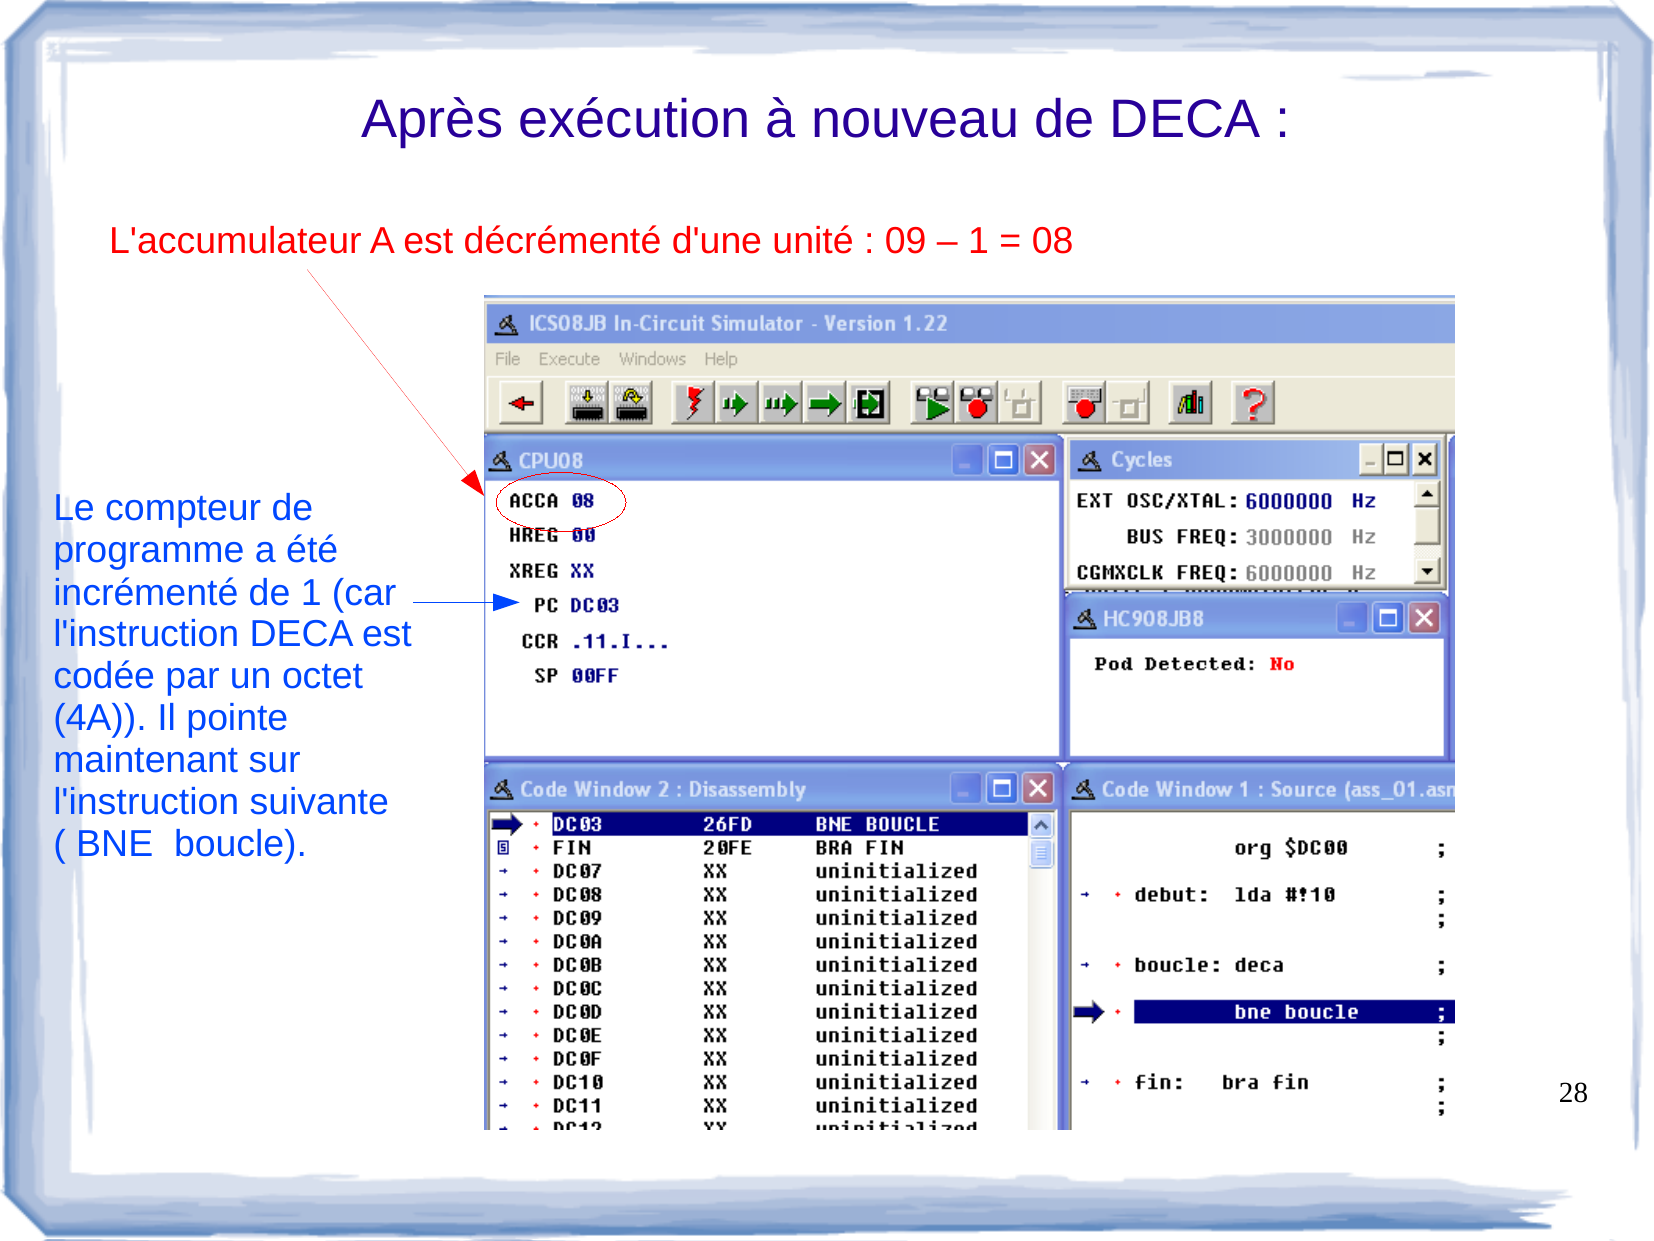

# Après exécution à nouveau de DECA :
L'accumulateur A est décrémenté d'une unité : 09 – 1 = 08
Le compteur de programme a été incrémenté de 1 (car l'instruction DECA est codée par un octet (4A)). Il pointe maintenant sur l'instruction suivante ( BNE boucle).
28